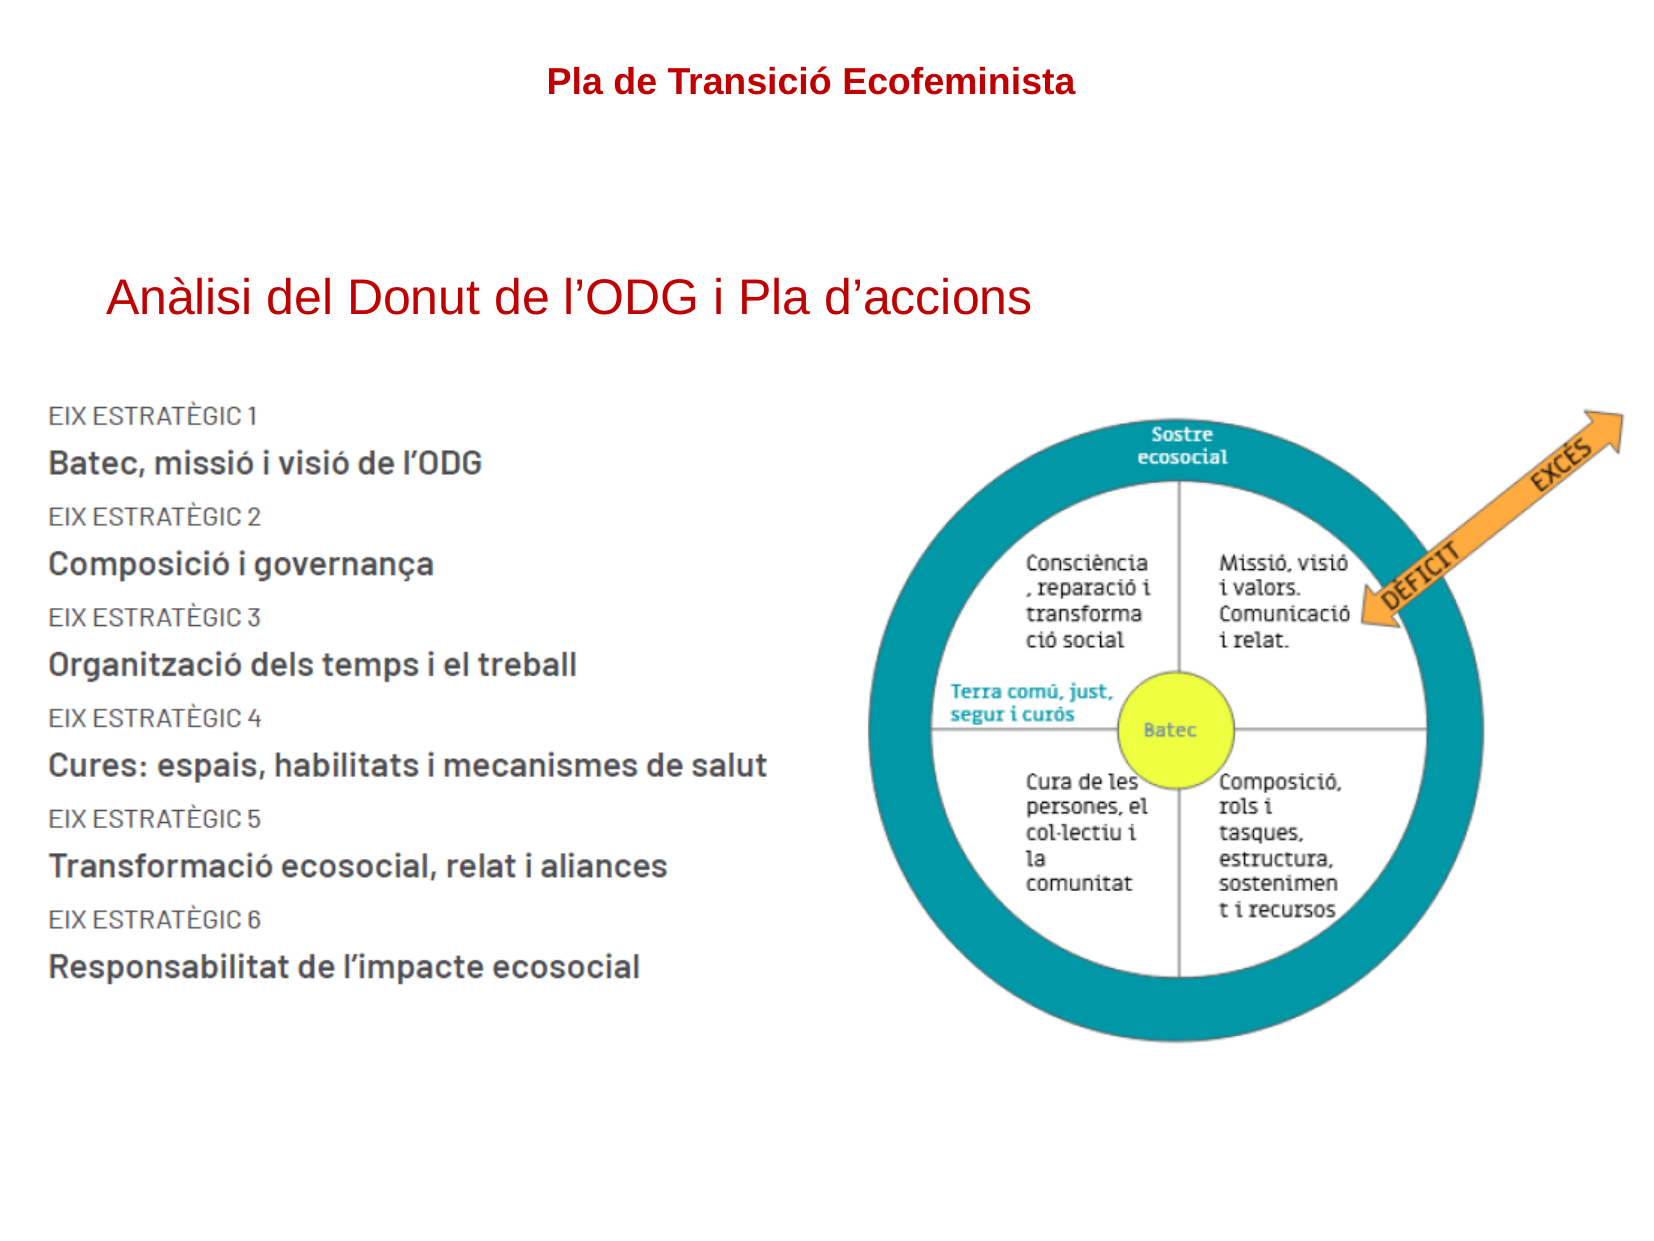

Pla de Transició Ecofeminista
Anàlisi del Donut de l’ODG i Pla d’accions